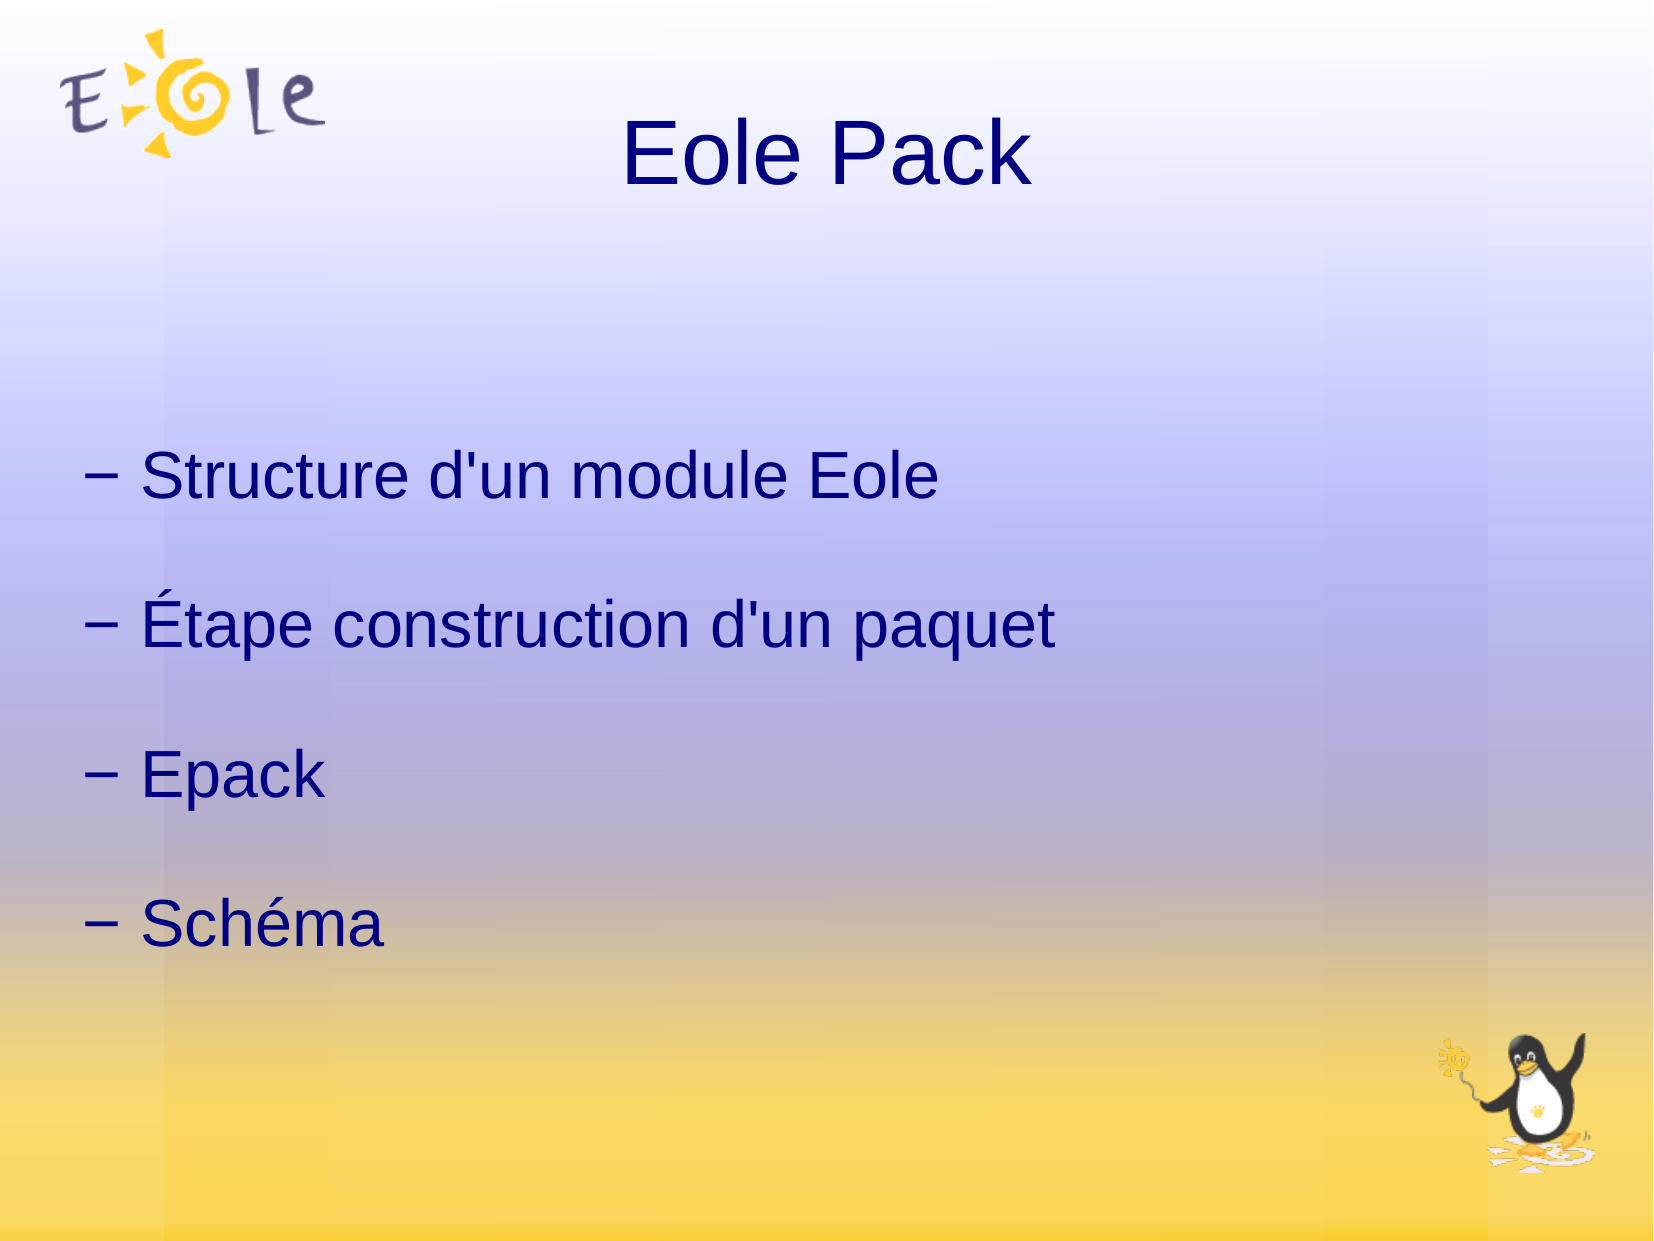

# Eole Pack
− Structure d'un module Eole
− Étape construction d'un paquet
− Epack
− Schéma